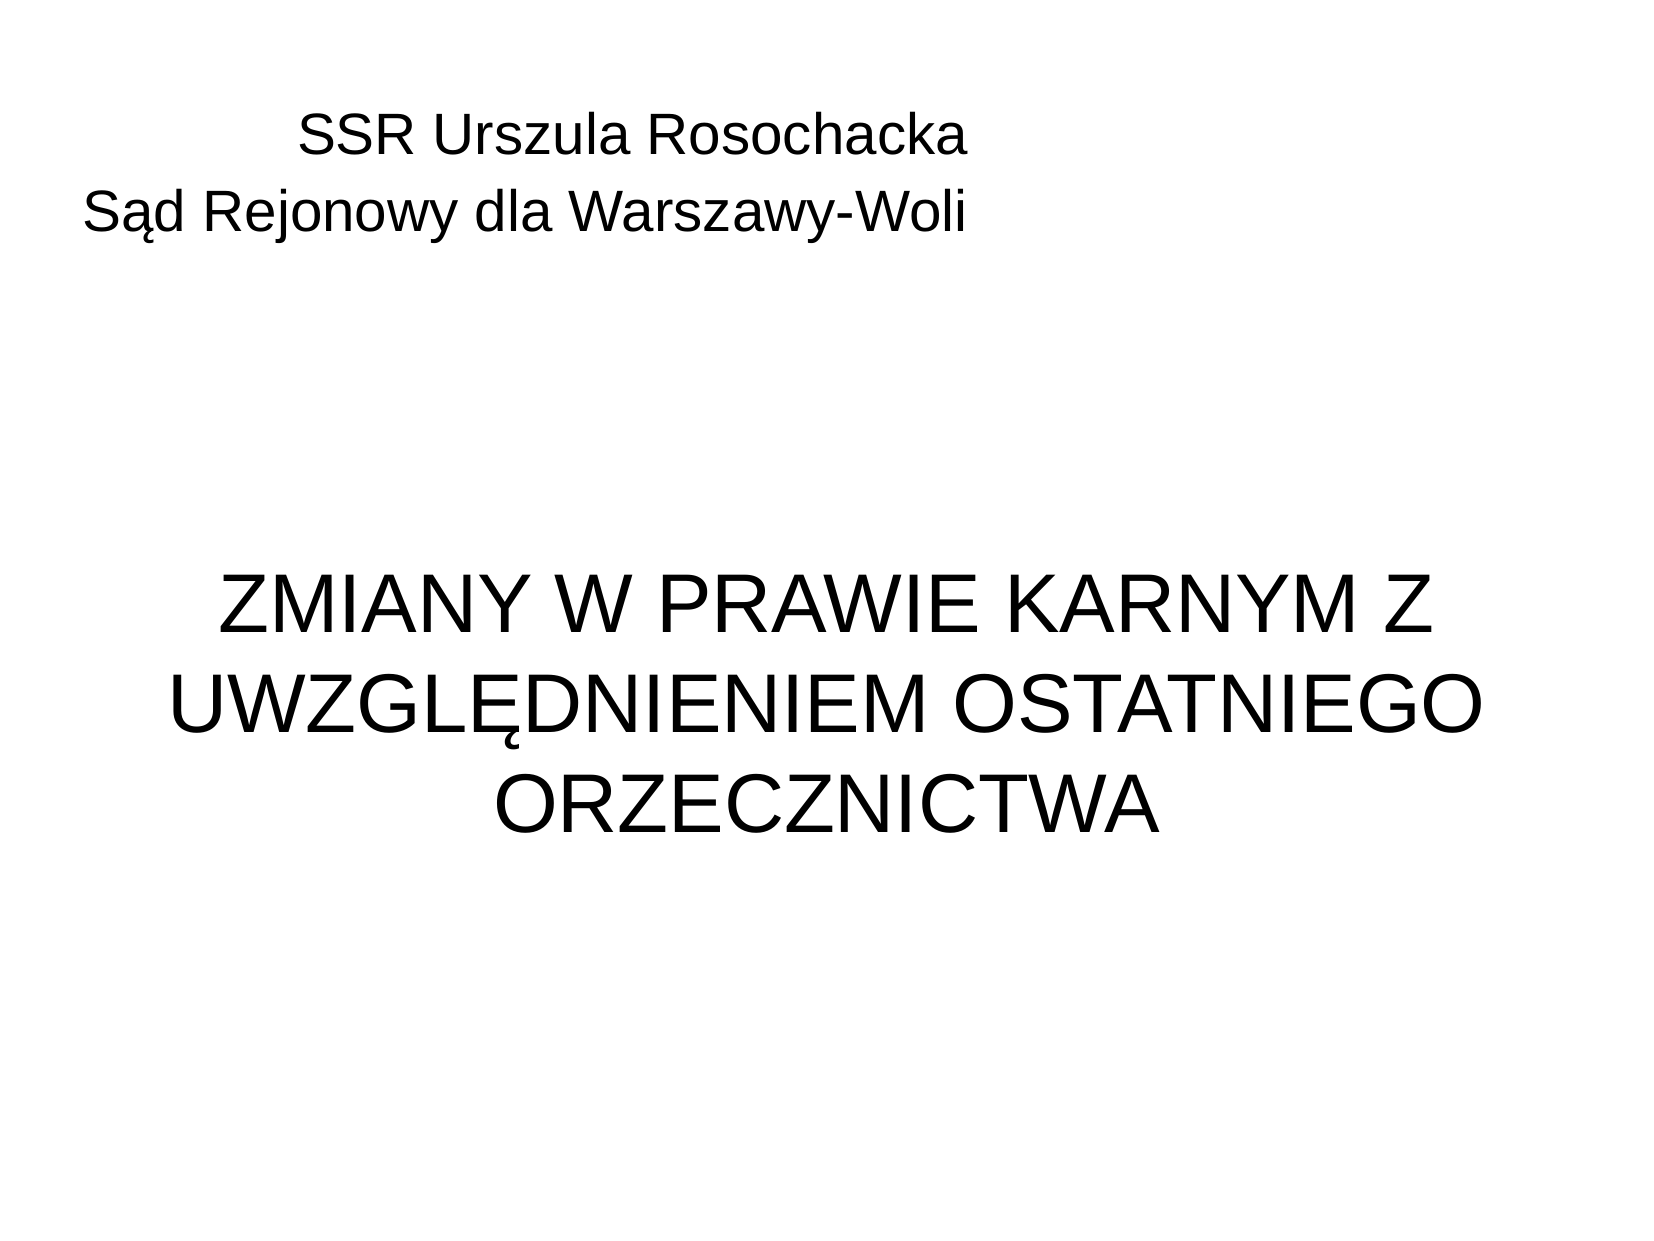

# SSR Urszula Rosochacka Sąd Rejonowy dla Warszawy-Woli
ZMIANY W PRAWIE KARNYM Z UWZGLĘDNIENIEM OSTATNIEGO ORZECZNICTWA